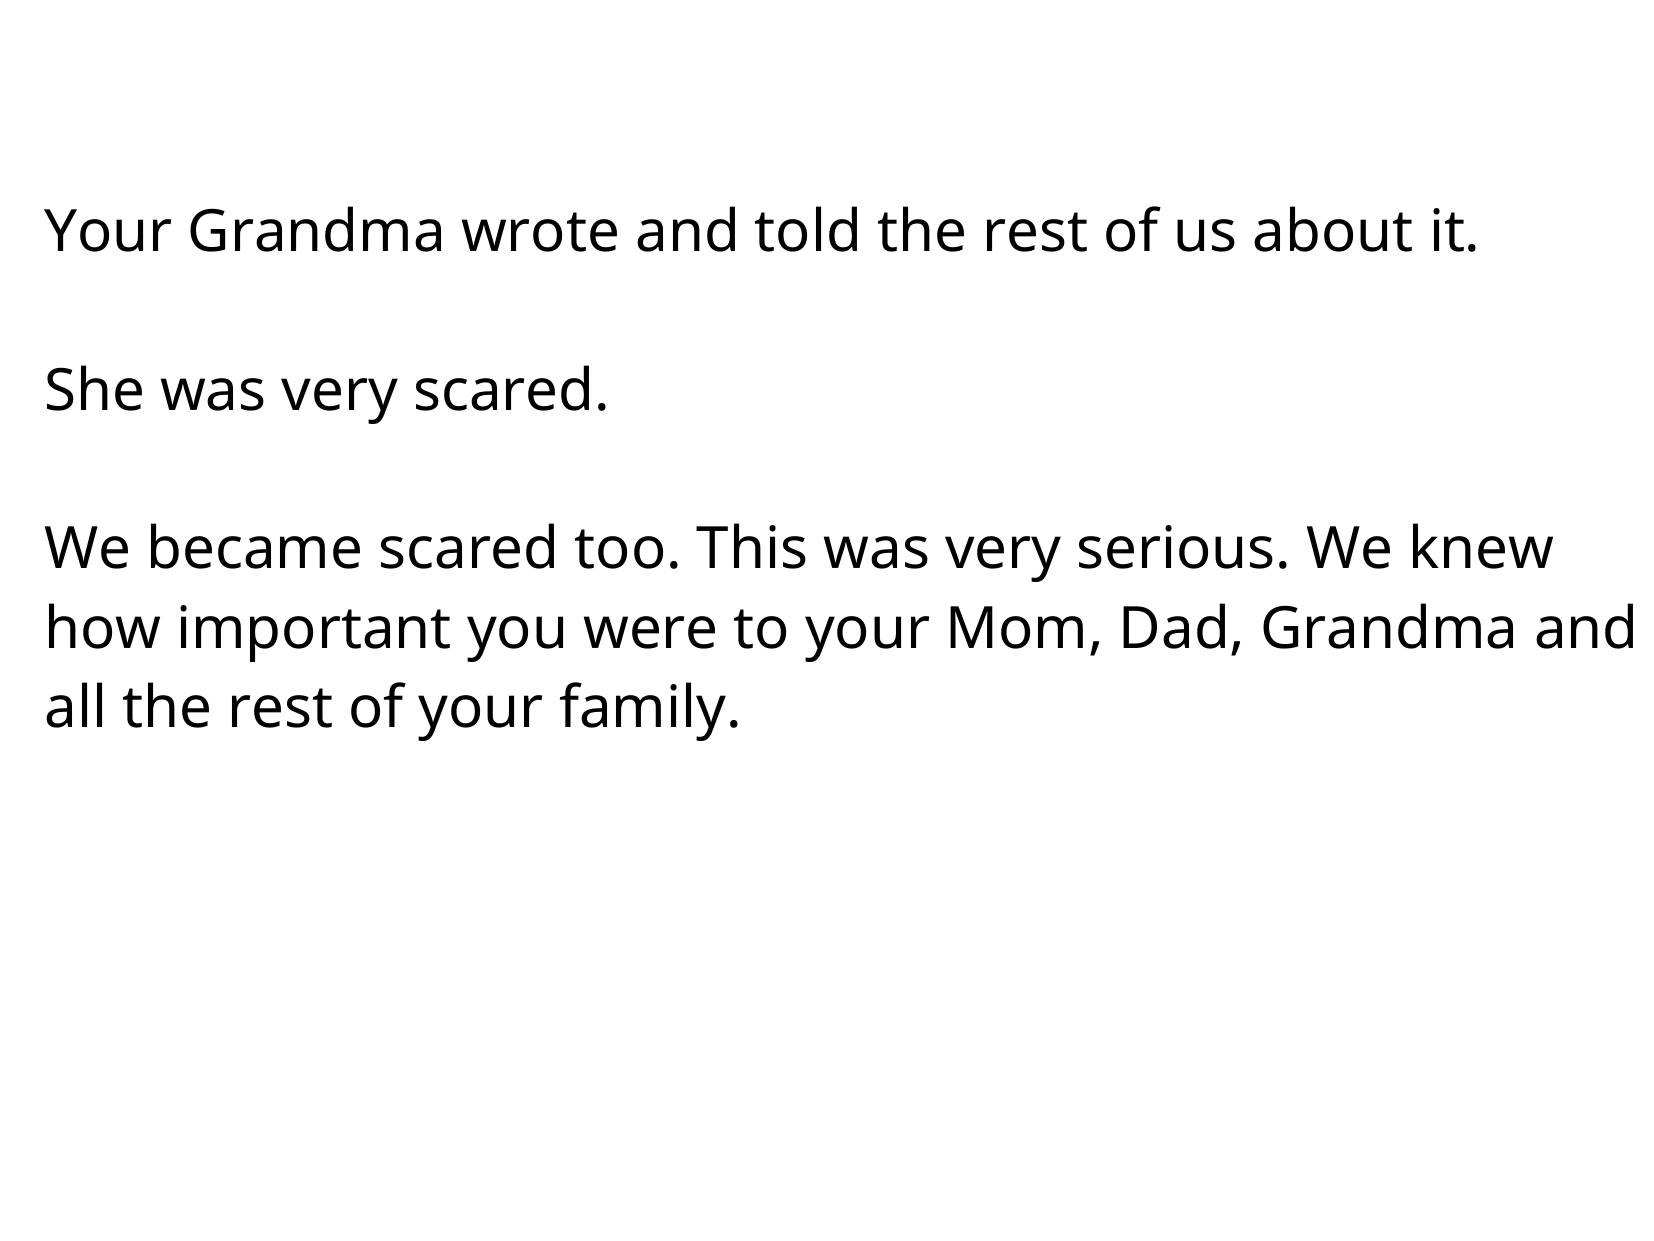

Your Grandma wrote and told the rest of us about it.
She was very scared.
We became scared too. This was very serious. We knew
how important you were to your Mom, Dad, Grandma and
all the rest of your family.